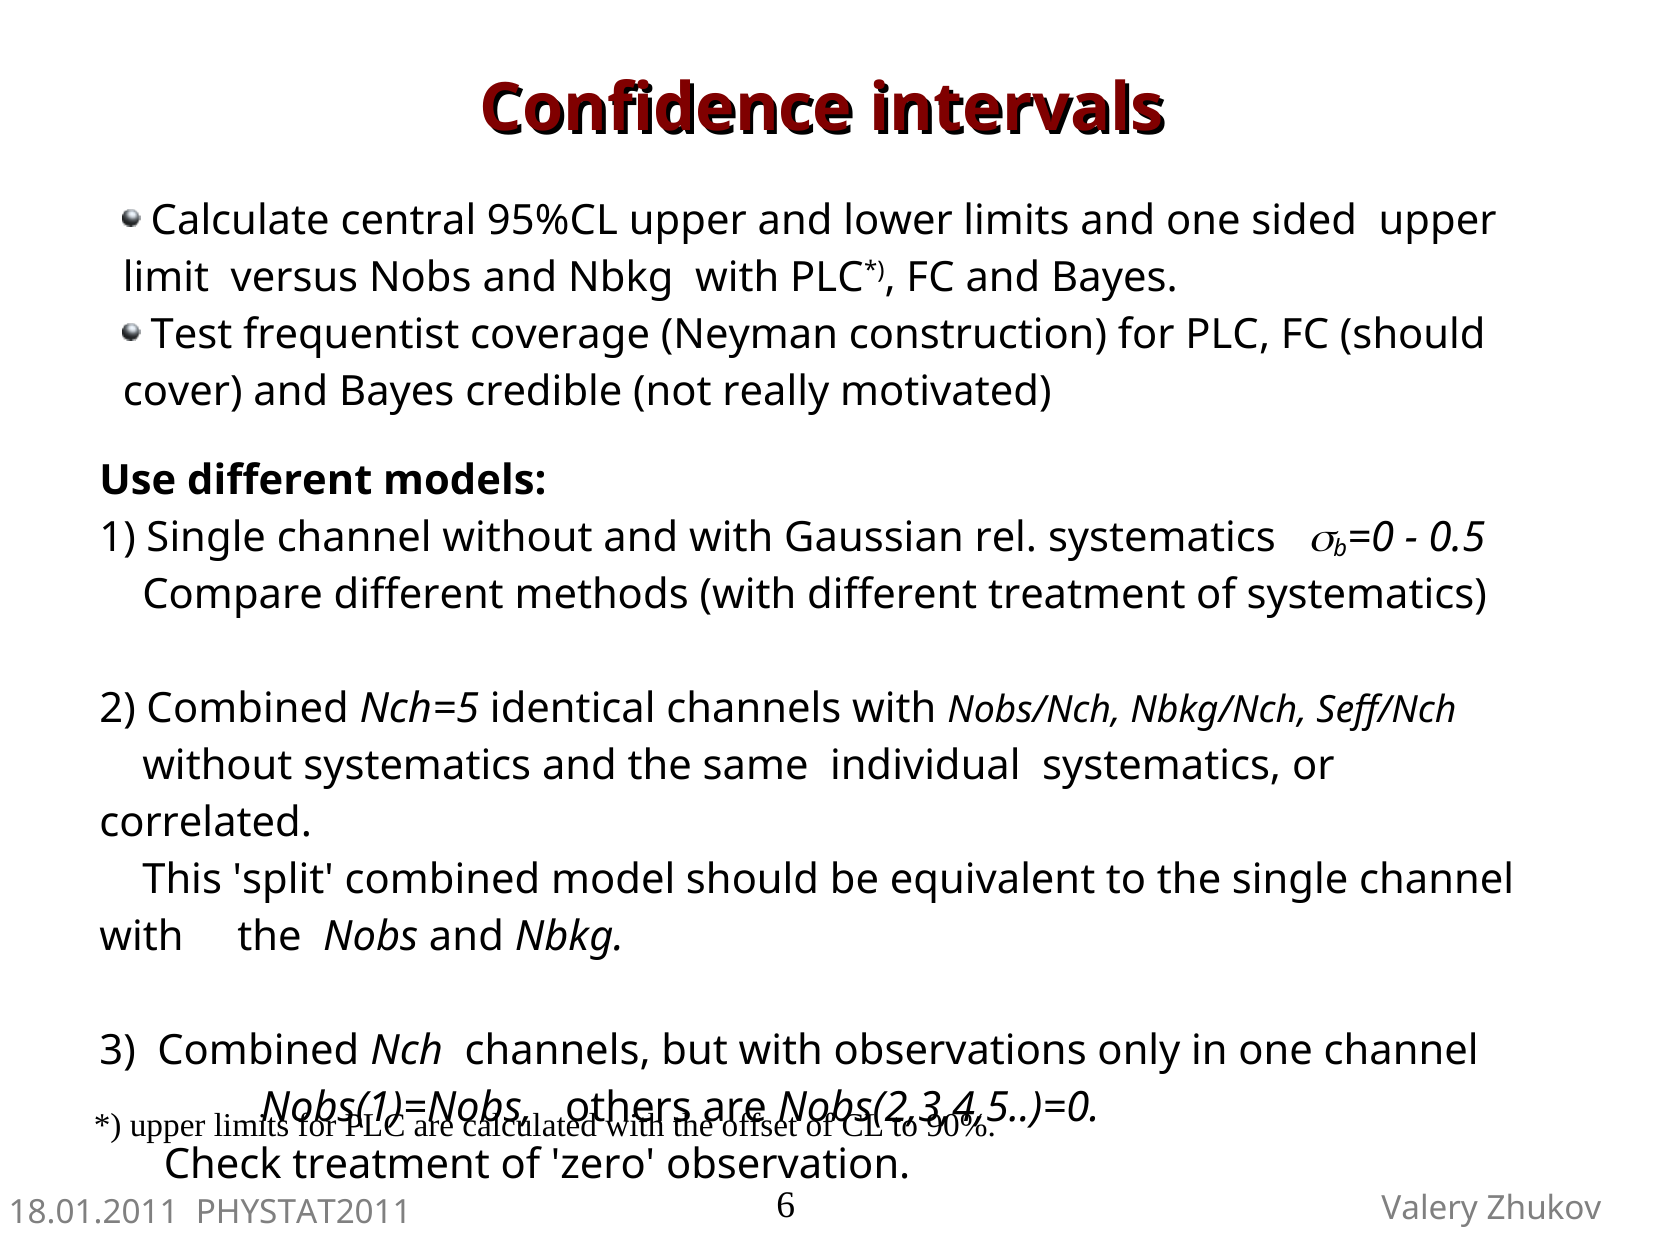

# Confidence intervals
 Calculate central 95%CL upper and lower limits and one sided upper limit versus Nobs and Nbkg with PLC*), FC and Bayes.
 Test frequentist coverage (Neyman construction) for PLC, FC (should cover) and Bayes credible (not really motivated)
Use different models:
1) Single channel without and with Gaussian rel. systematics sb=0 - 0.5
 Compare different methods (with different treatment of systematics)
2) Combined Nch=5 identical channels with Nobs/Nch, Nbkg/Nch, Seff/Nch
 without systematics and the same individual systematics, or correlated.
 This 'split' combined model should be equivalent to the single channel with the Nobs and Nbkg.
3) Combined Nch channels, but with observations only in one channel Nobs(1)=Nobs, others are Nobs(2,3,4,5..)=0.
 Check treatment of 'zero' observation.
*) upper limits for PLC are calculated with the offset of CL to 90%.